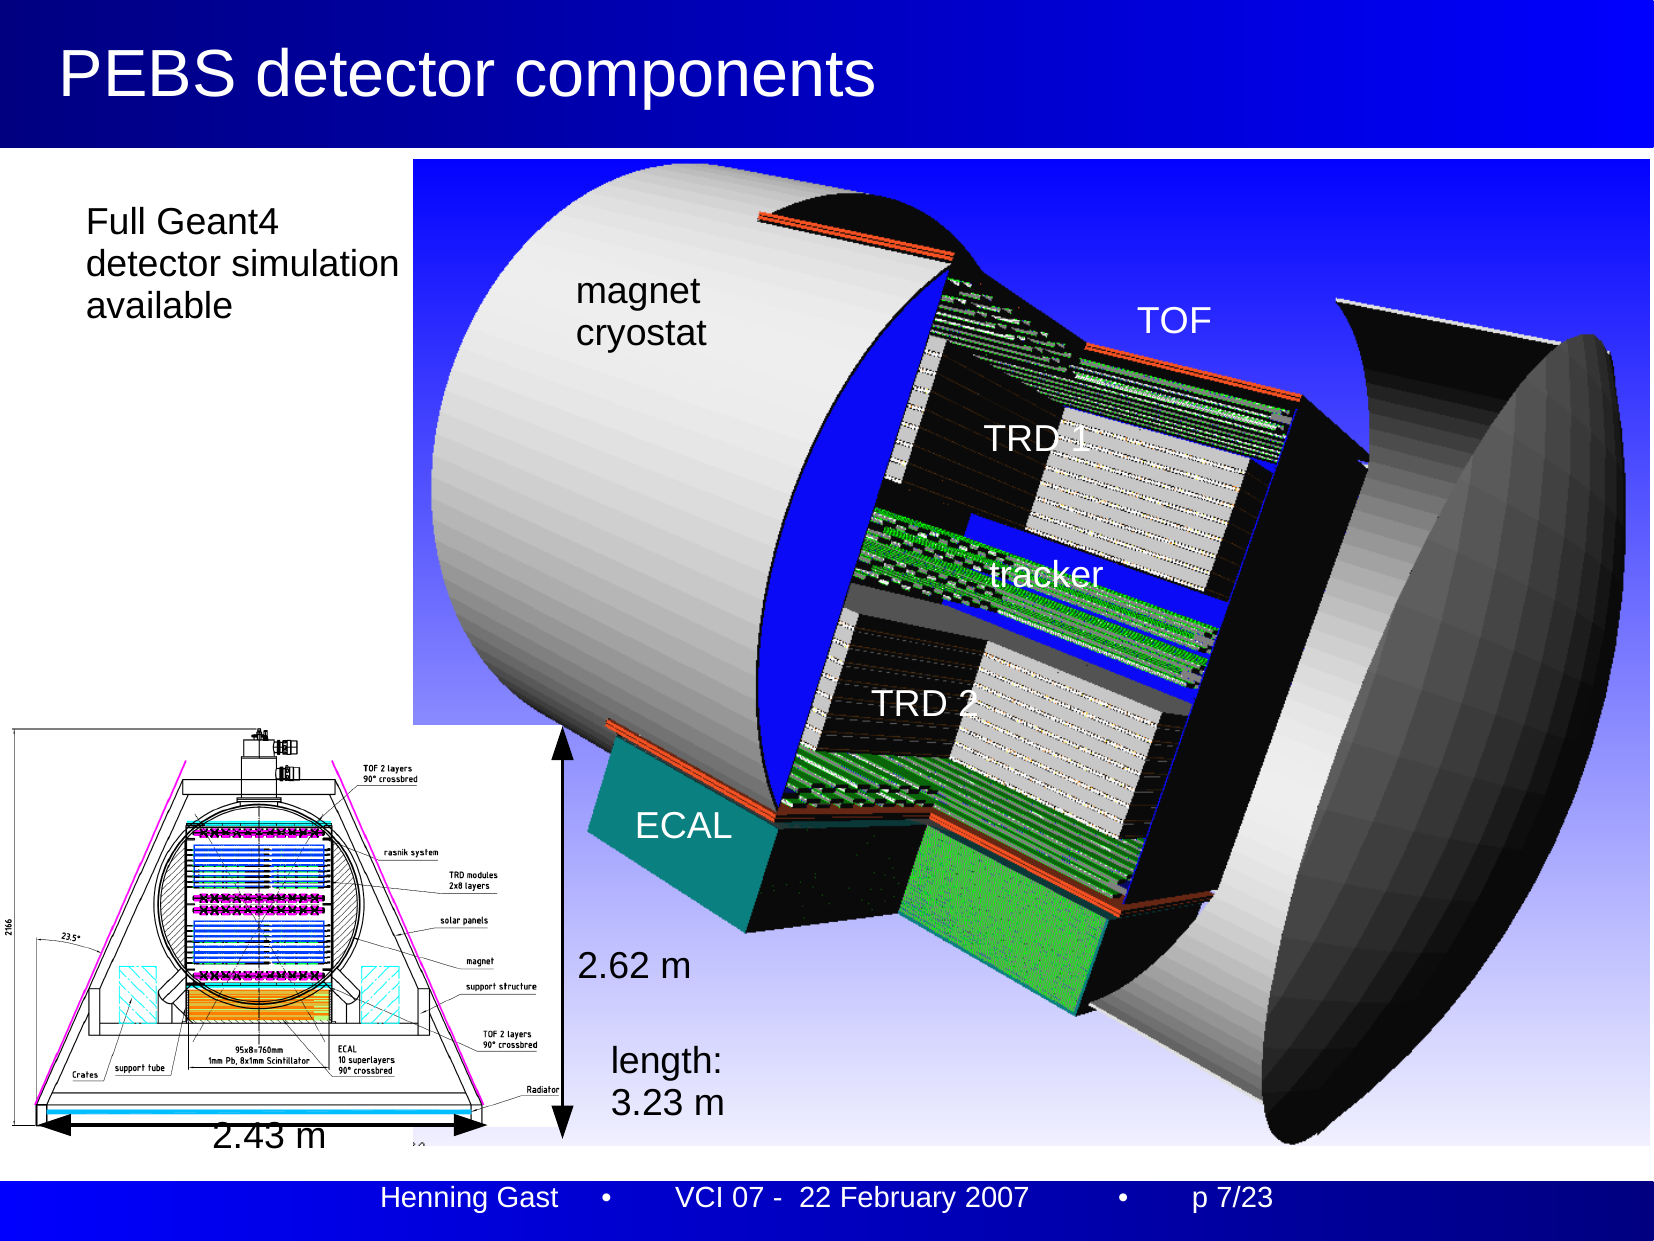

# PEBS detector components
Full Geant4 detector simulation available
magnet cryostat
TOF
TRD 1
tracker
TRD 2
ECAL
2.62 m
length: 3.23 m
2.43 m